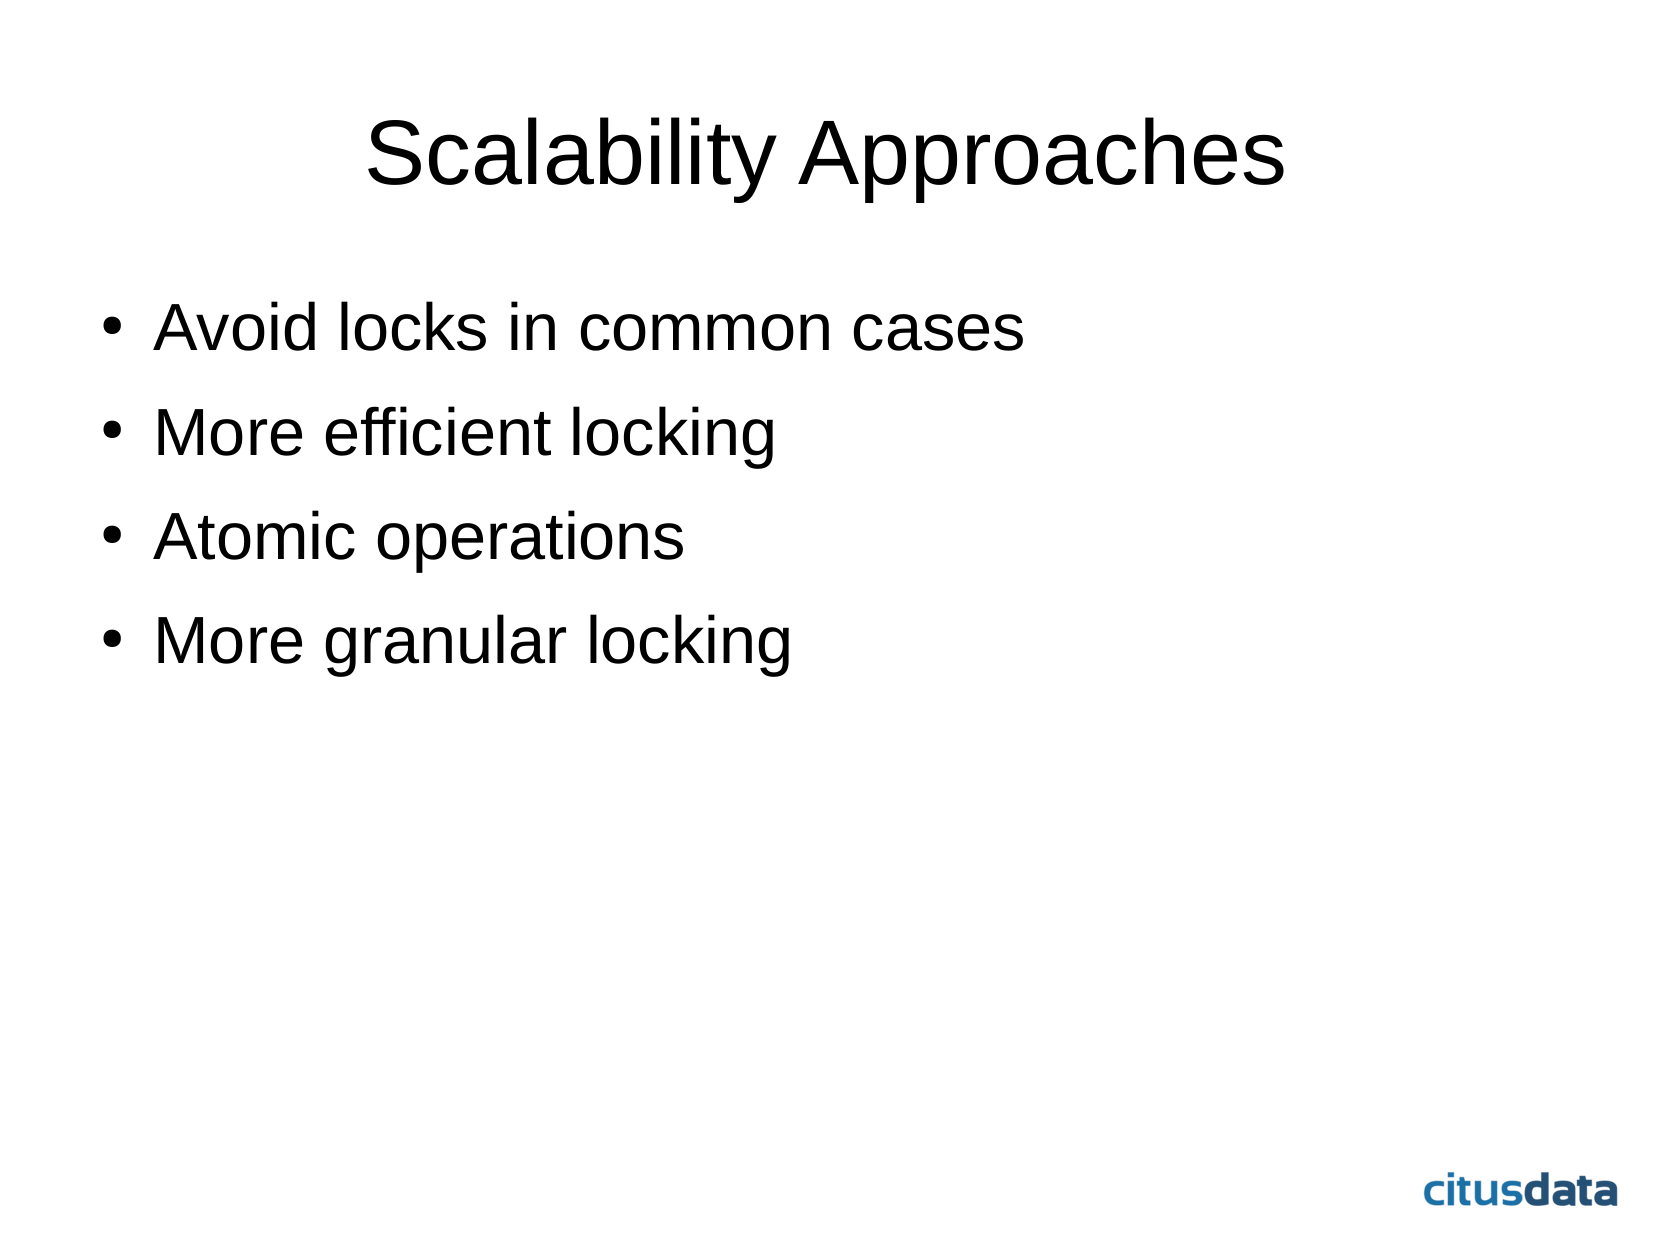

# Scalability Approaches
Avoid locks in common cases
More efficient locking
Atomic operations
More granular locking